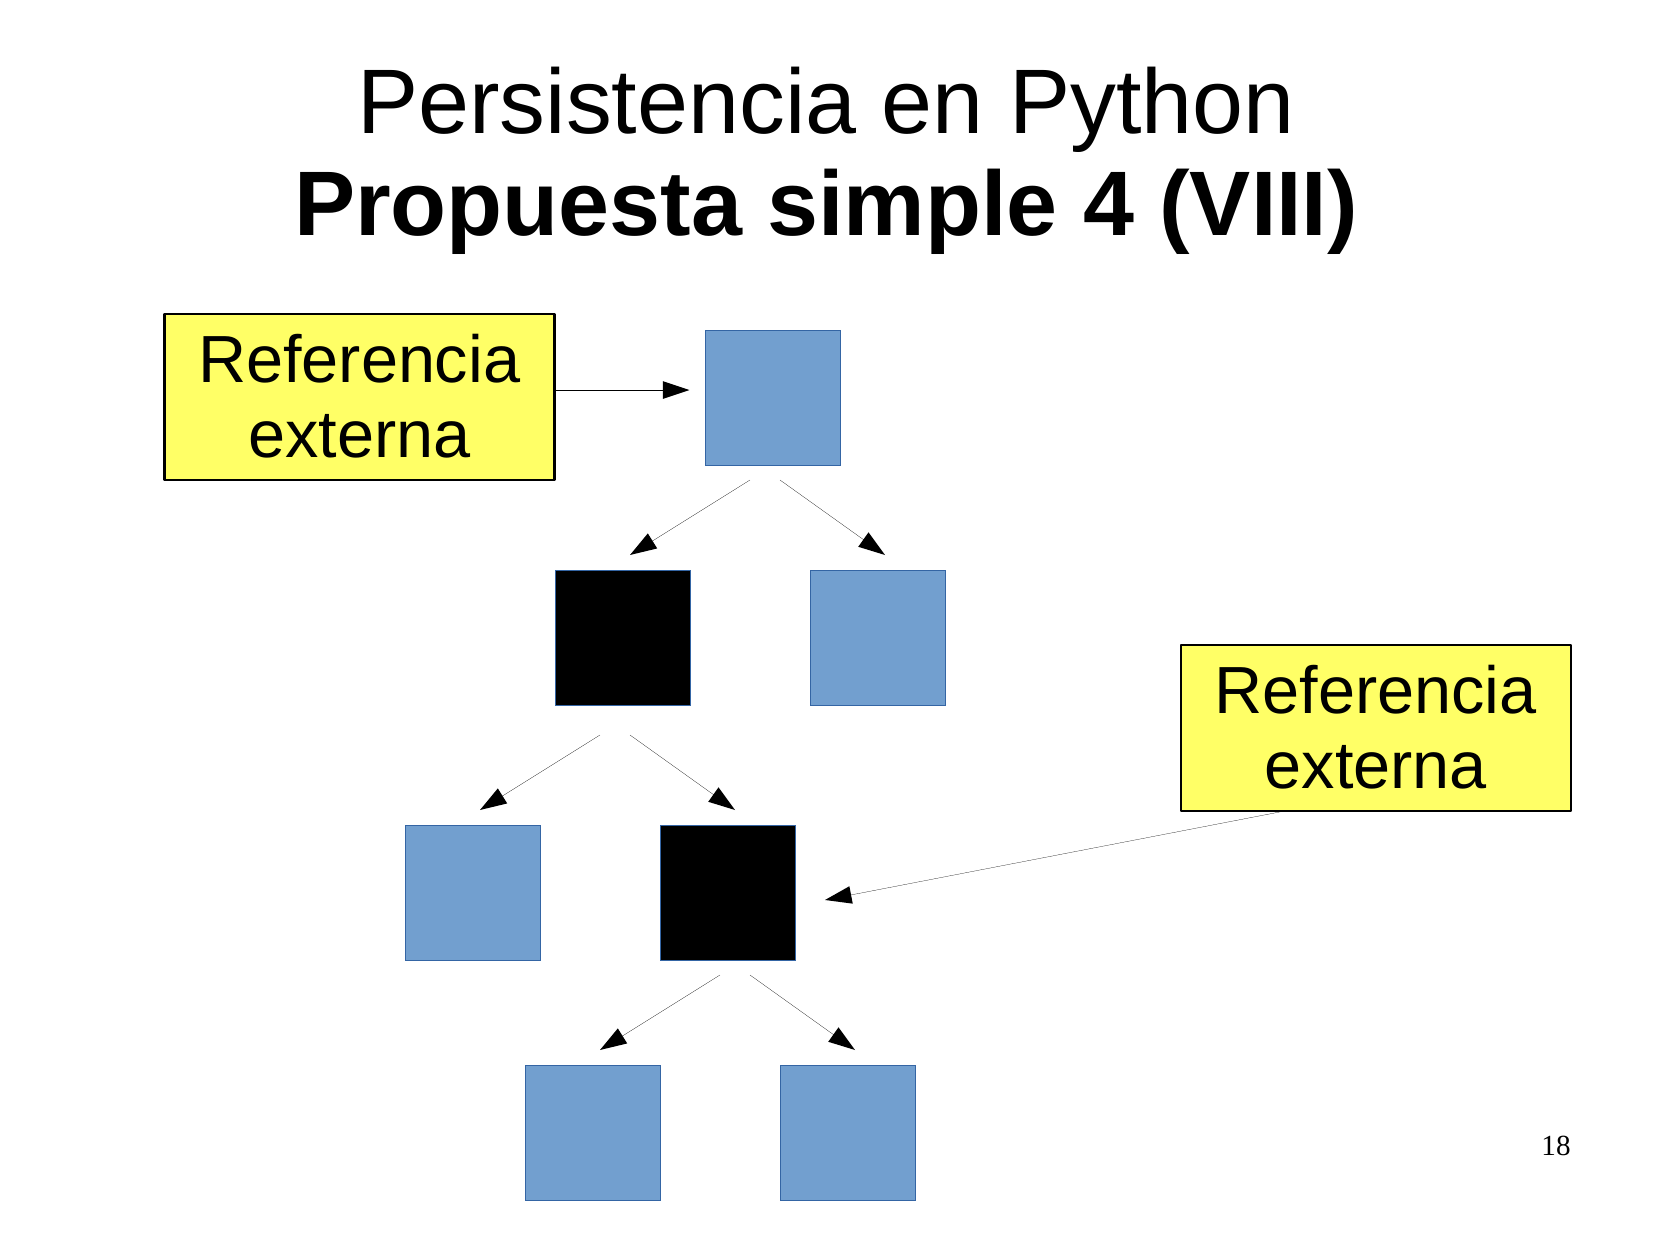

# Persistencia en Python Propuesta simple 4 (VIII)
Referencia externa
Referencia externa
18